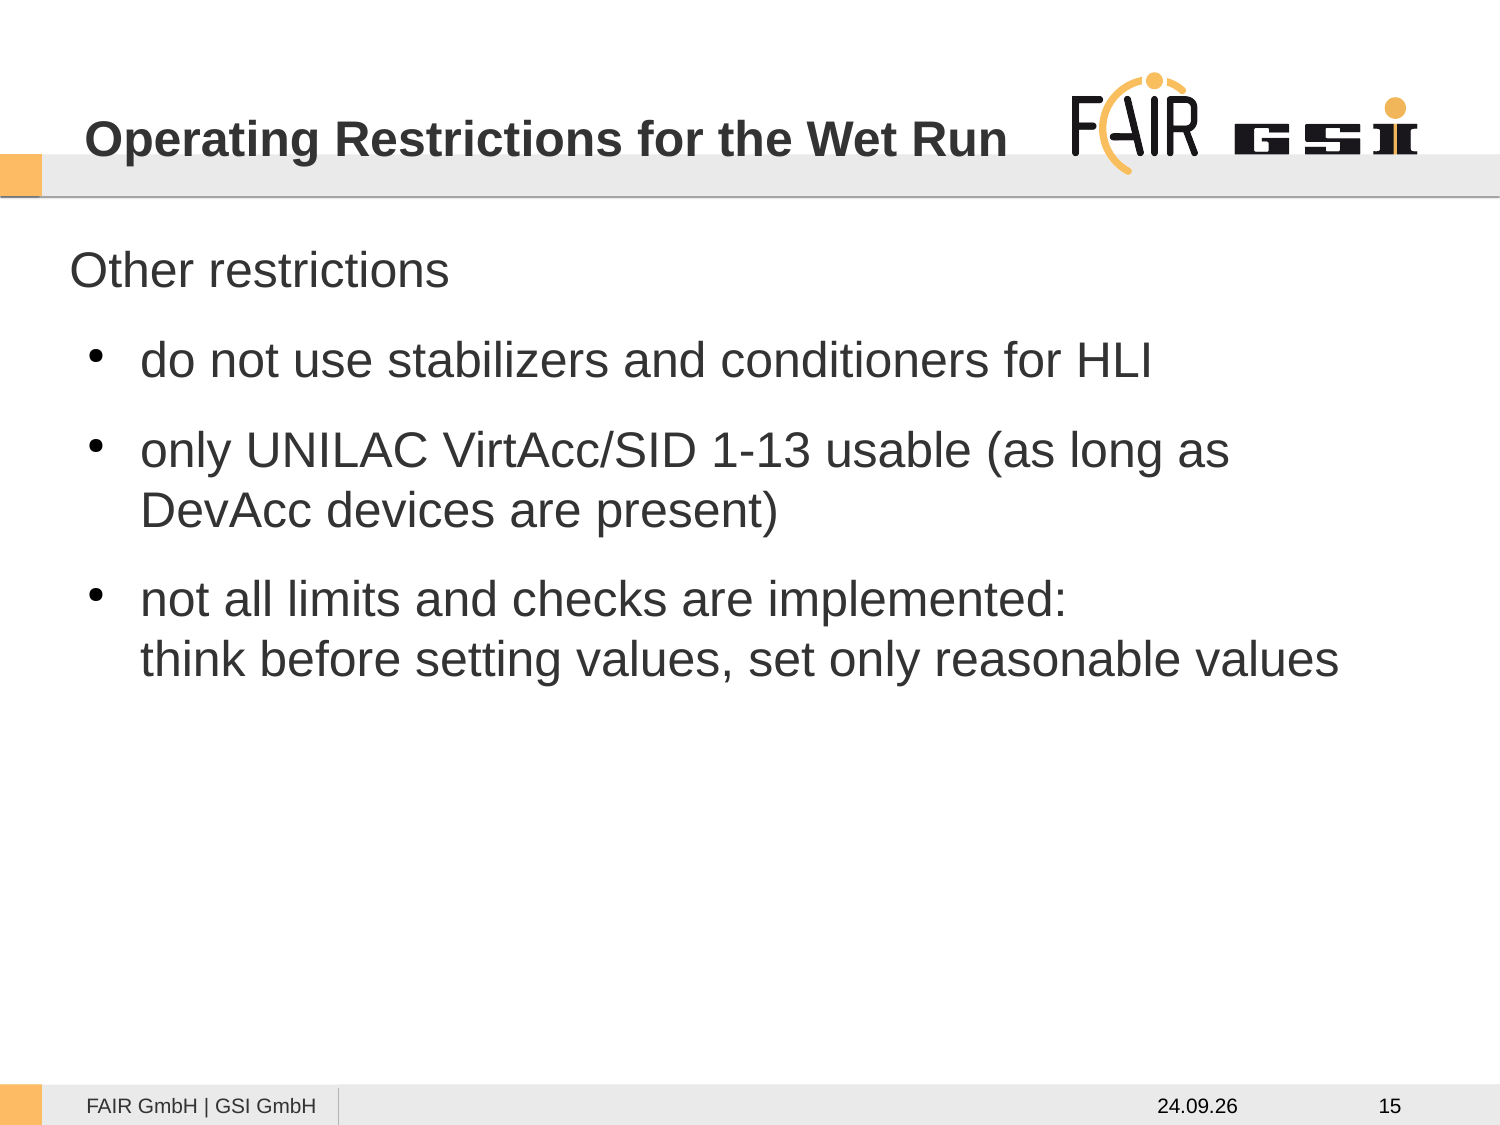

# Operating Restrictions for the Wet Run
Other restrictions
do not use stabilizers and conditioners for HLI
only UNILAC VirtAcc/SID 1-13 usable (as long as DevAcc devices are present)
not all limits and checks are implemented:
think before setting values, set only reasonable values